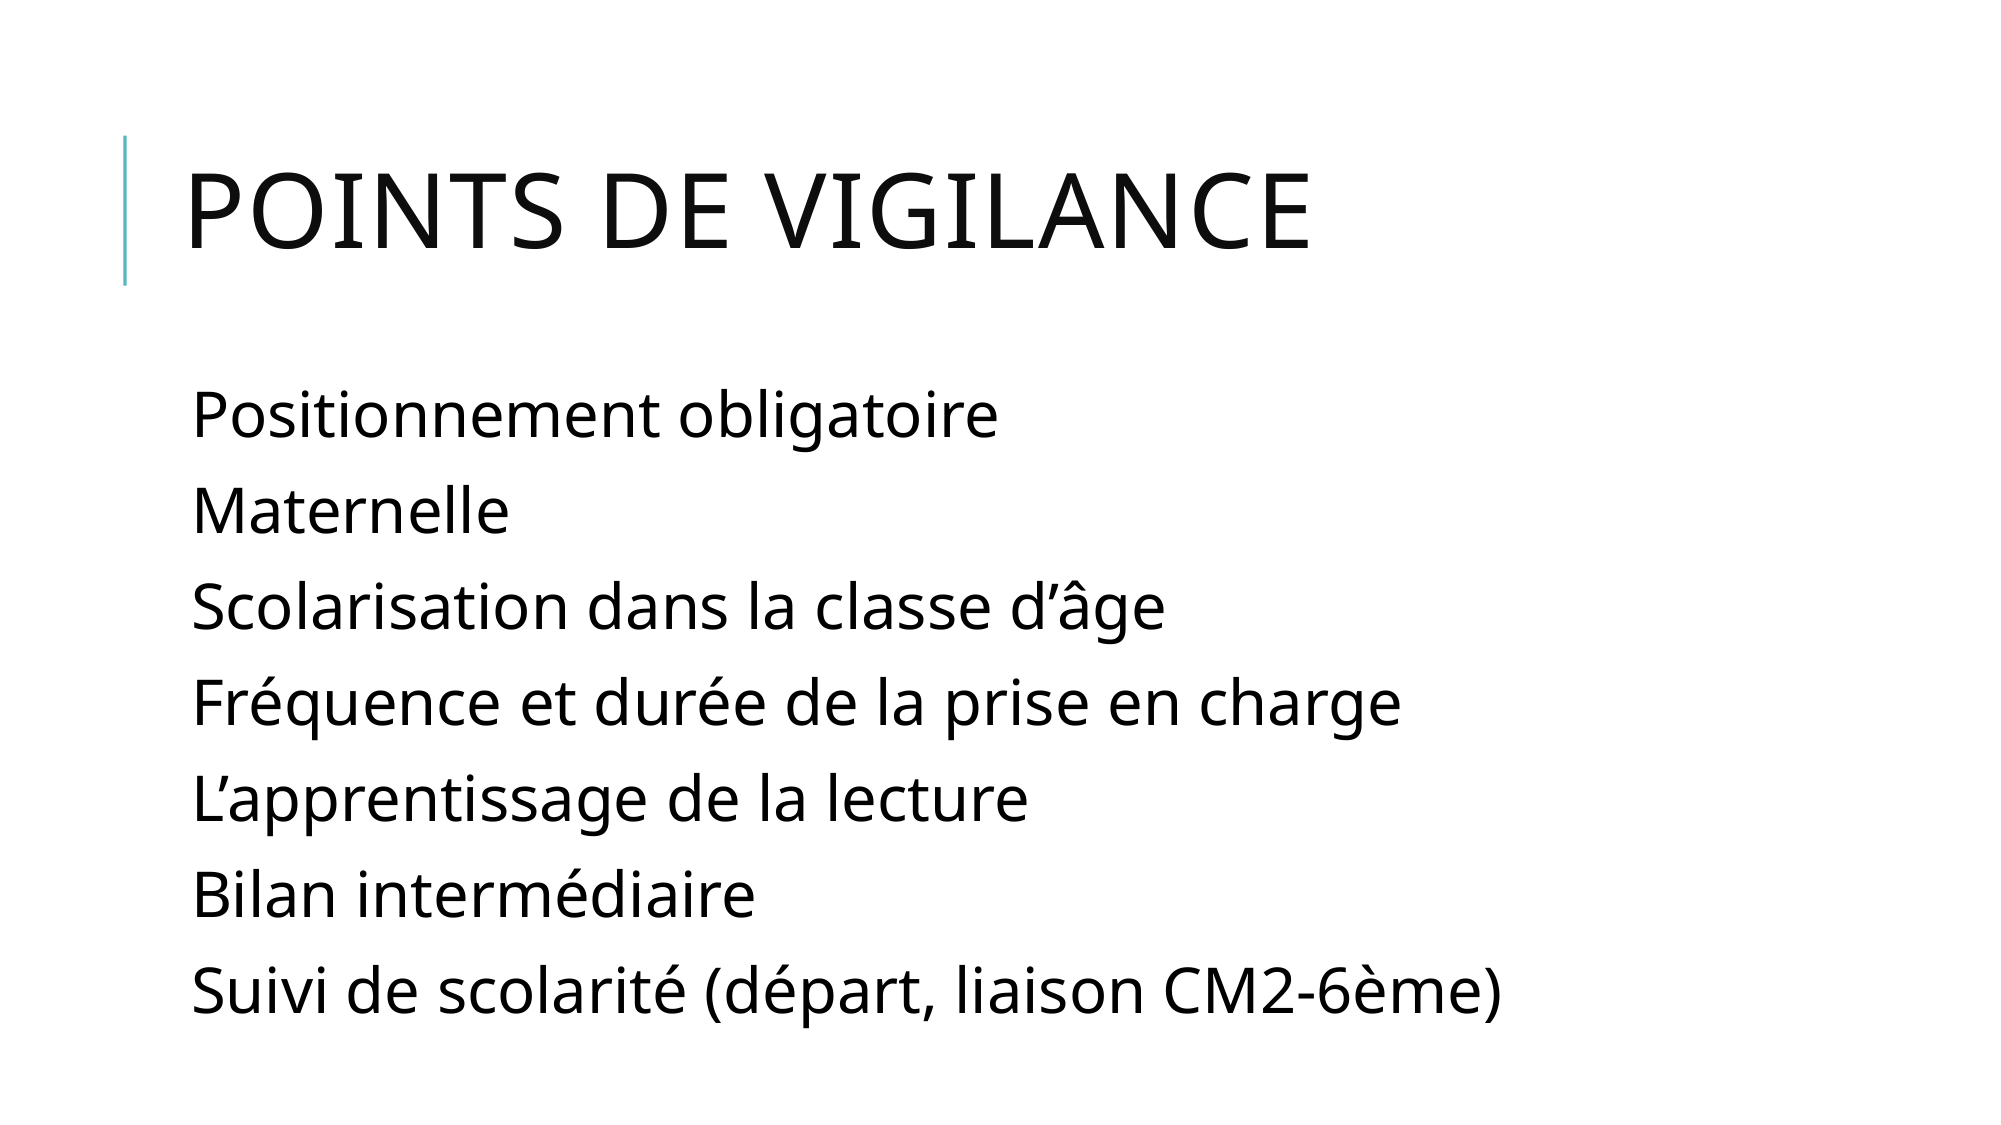

# Points de vigilance
Positionnement obligatoire
Maternelle
Scolarisation dans la classe d’âge
Fréquence et durée de la prise en charge
L’apprentissage de la lecture
Bilan intermédiaire
Suivi de scolarité (départ, liaison CM2-6ème)